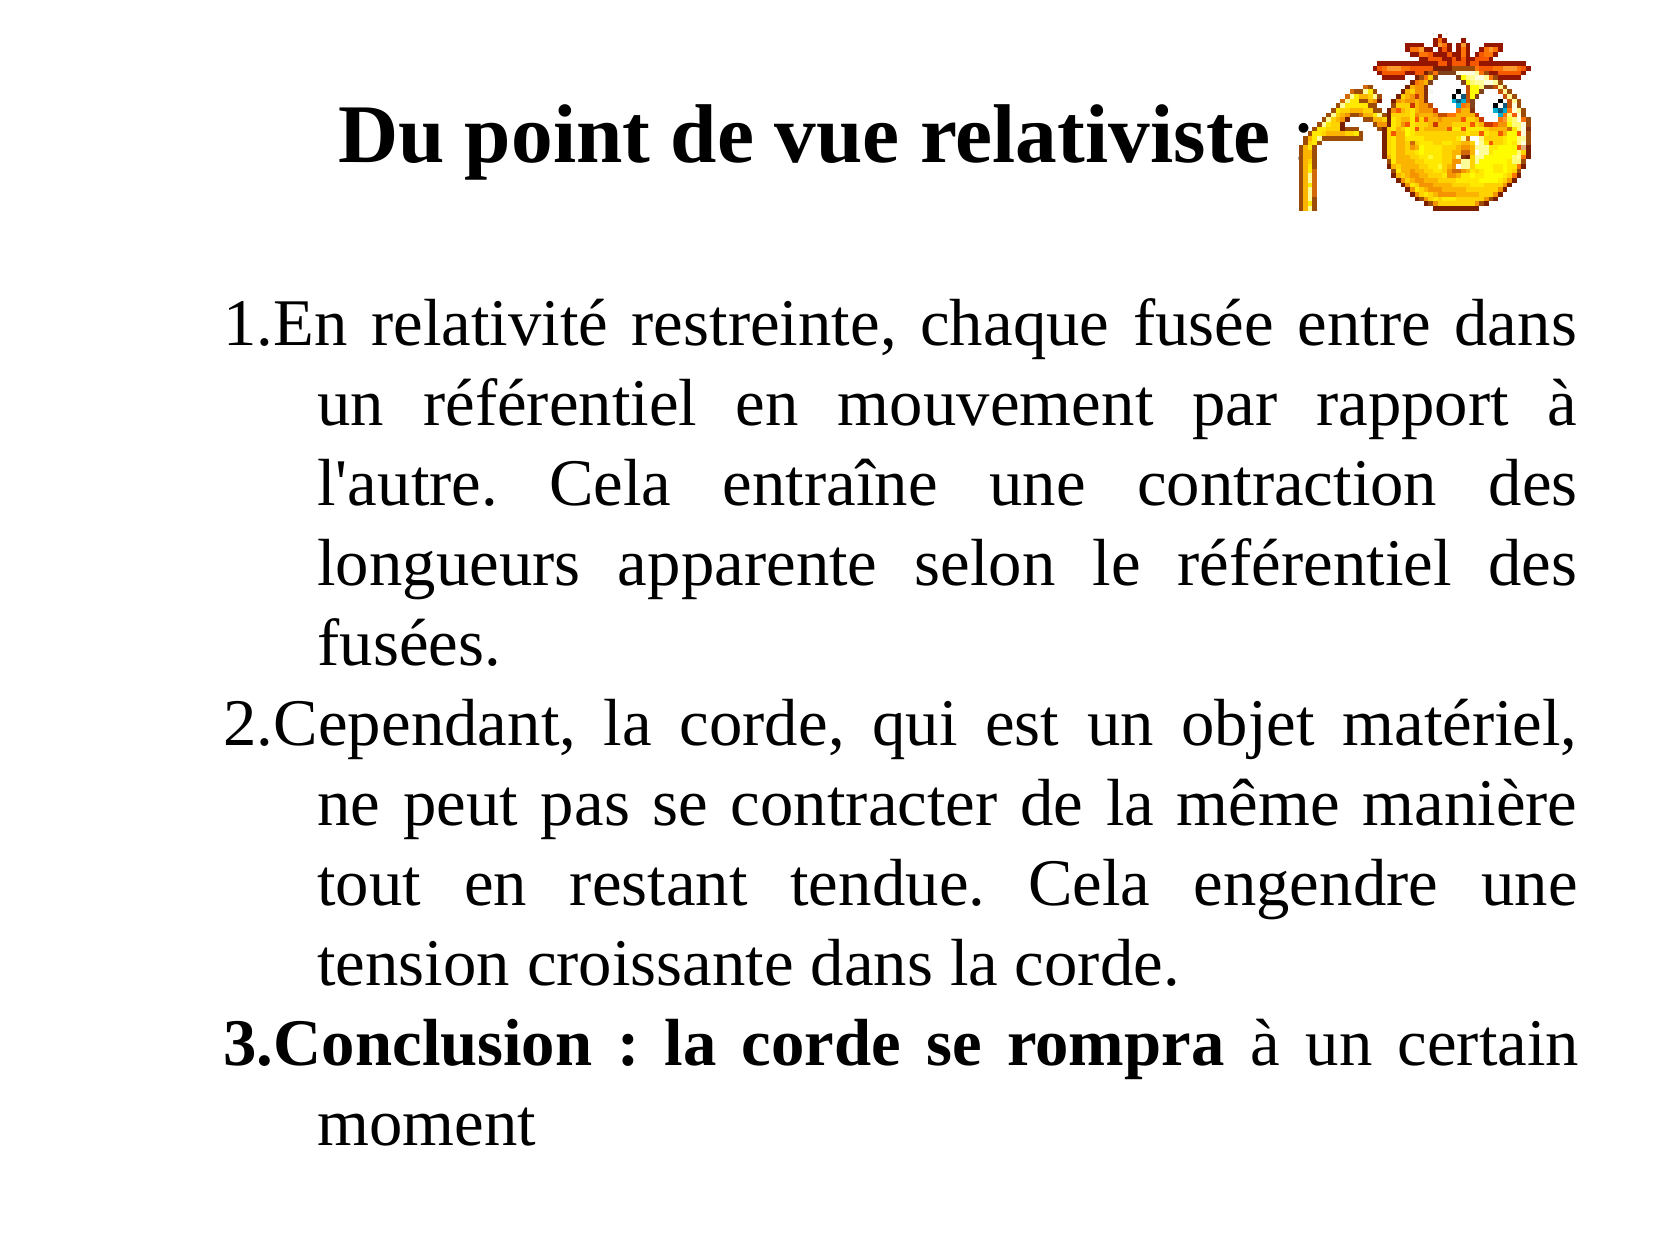

Du point de vue relativiste :
En relativité restreinte, chaque fusée entre dans un référentiel en mouvement par rapport à l'autre. Cela entraîne une contraction des longueurs apparente selon le référentiel des fusées.
Cependant, la corde, qui est un objet matériel, ne peut pas se contracter de la même manière tout en restant tendue. Cela engendre une tension croissante dans la corde.
Conclusion : la corde se rompra à un certain moment